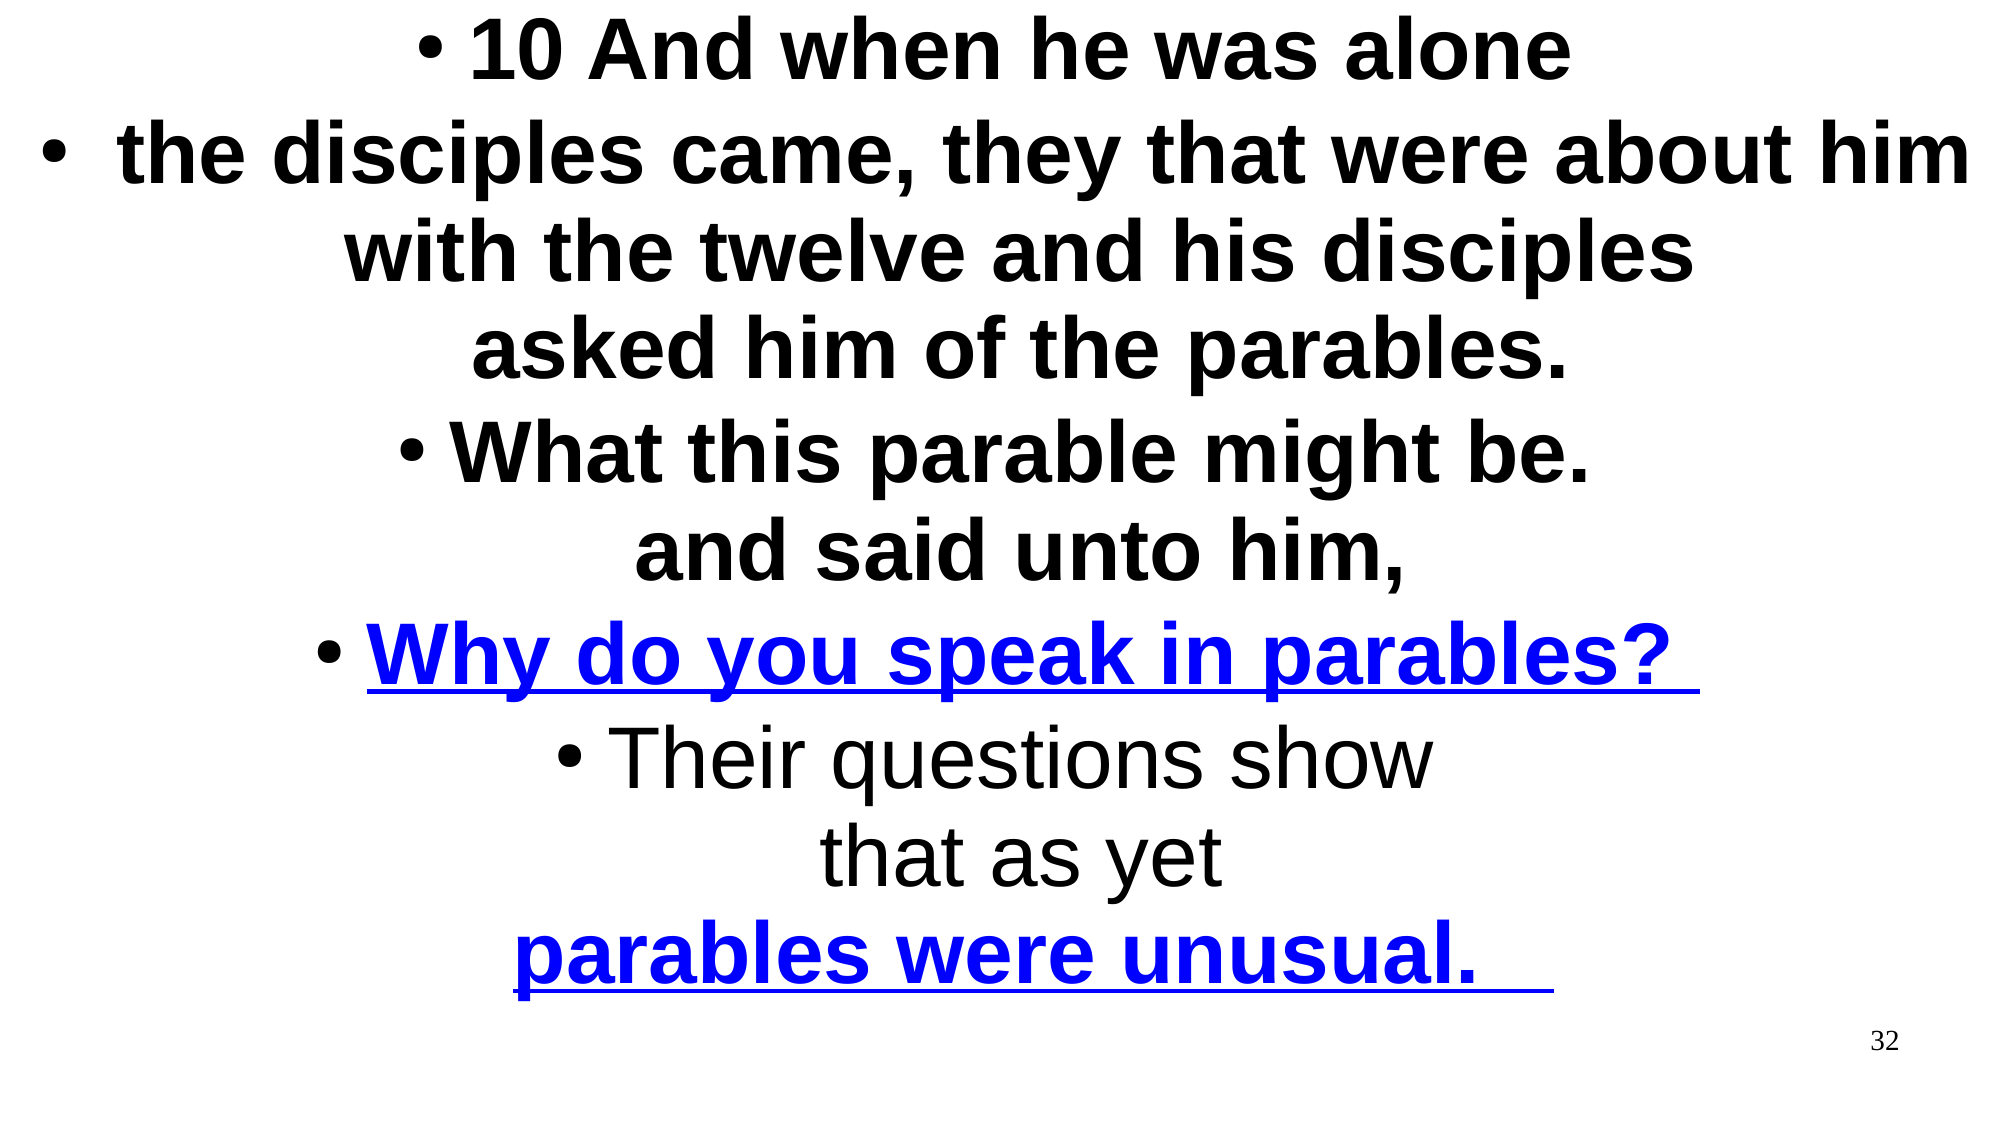

# 10 And when he was alone
 the disciples came, they that were about him with the twelve and his disciples
asked him of the parables.
What this parable might be.
and said unto him,
Why do you speak in parables?
Their questions show
that as yet
parables were unusual.
32